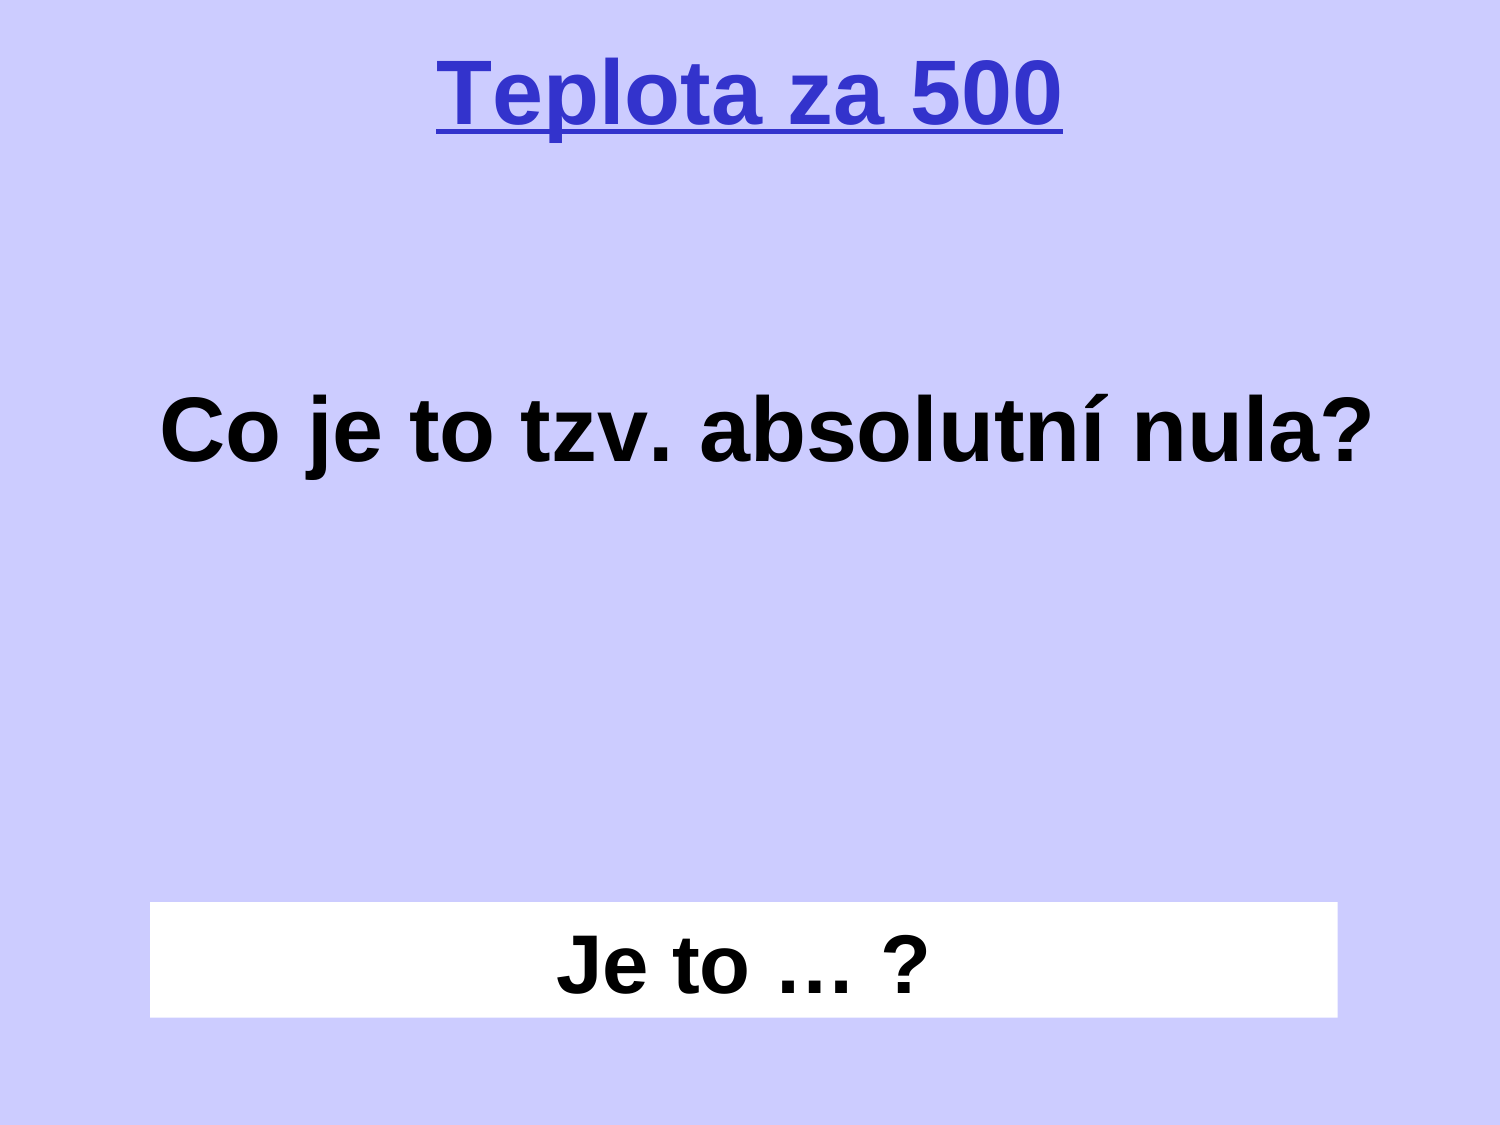

Teplota za 500
Co je to tzv. absolutní nula?
Je to … ?